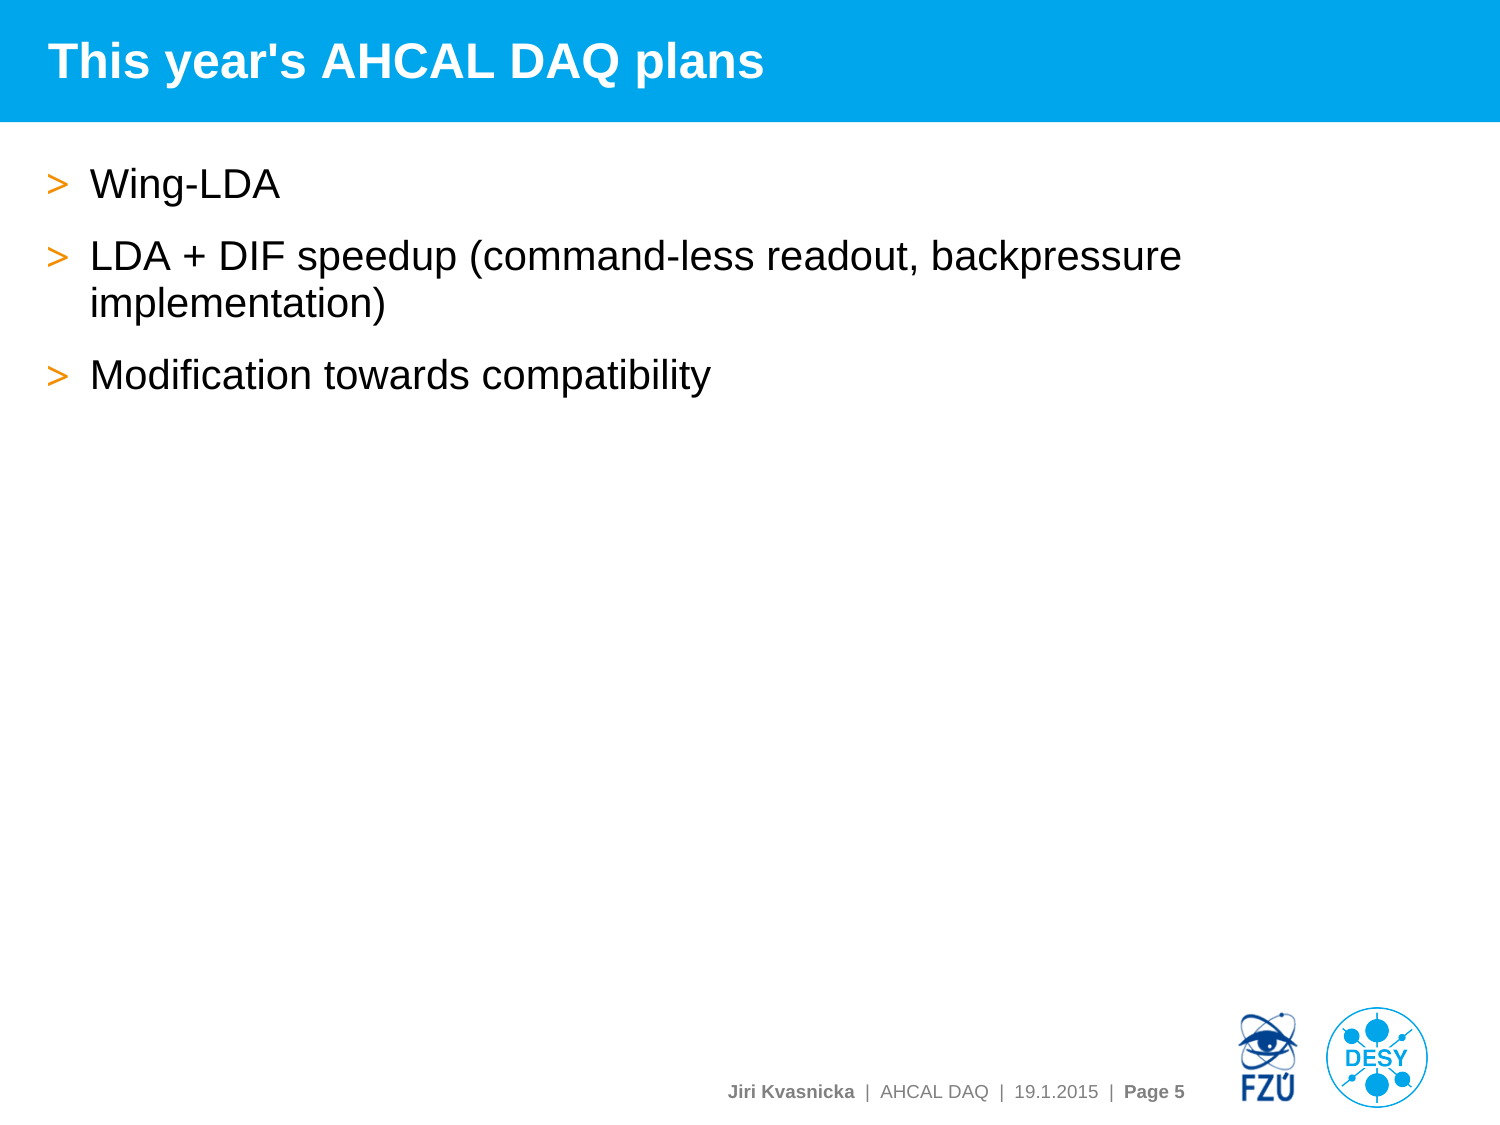

# This year's AHCAL DAQ plans
Wing-LDA
LDA + DIF speedup (command-less readout, backpressure implementation)
Modification towards compatibility